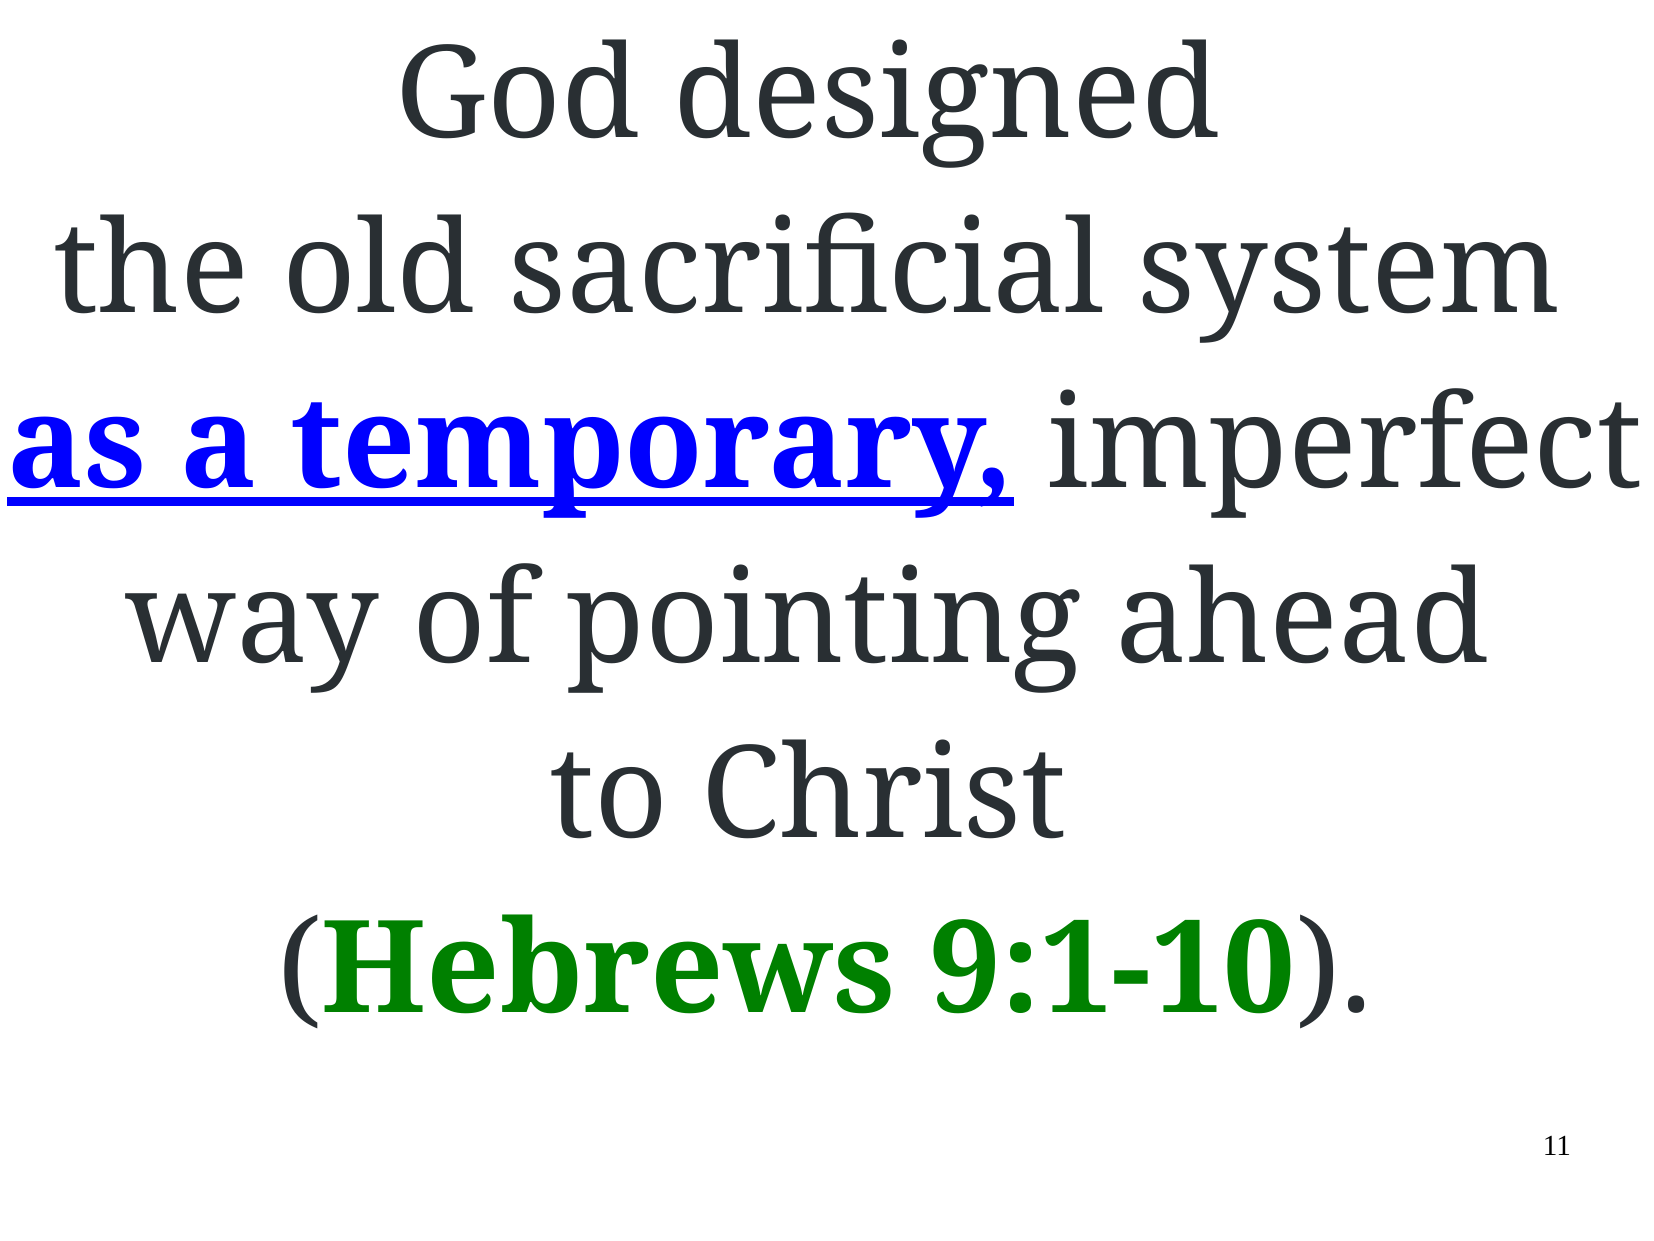

# God designed the old sacrificial system as a temporary, imperfect way of pointing ahead to Christ (Hebrews 9:1-10).
11